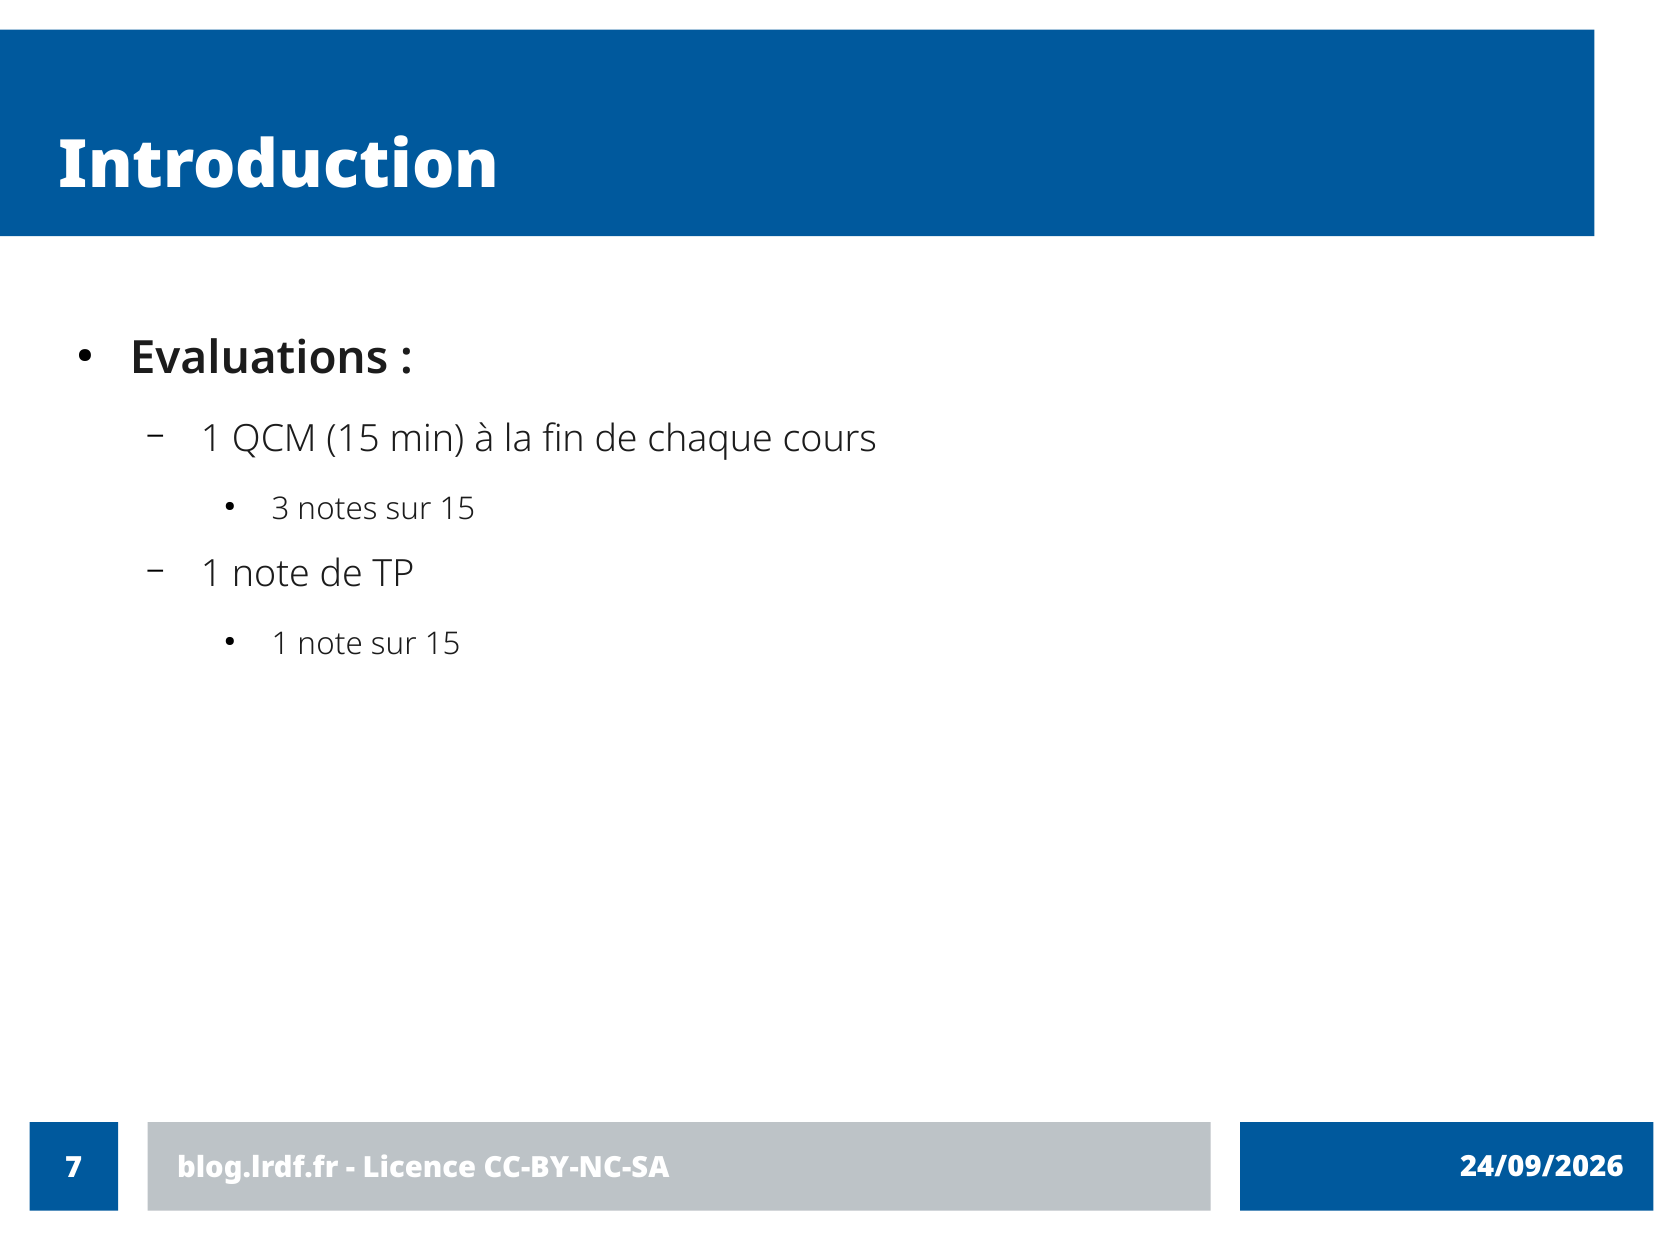

# Introduction
Evaluations :
1 QCM (15 min) à la fin de chaque cours
3 notes sur 15
1 note de TP
1 note sur 15
7
blog.lrdf.fr - Licence CC-BY-NC-SA